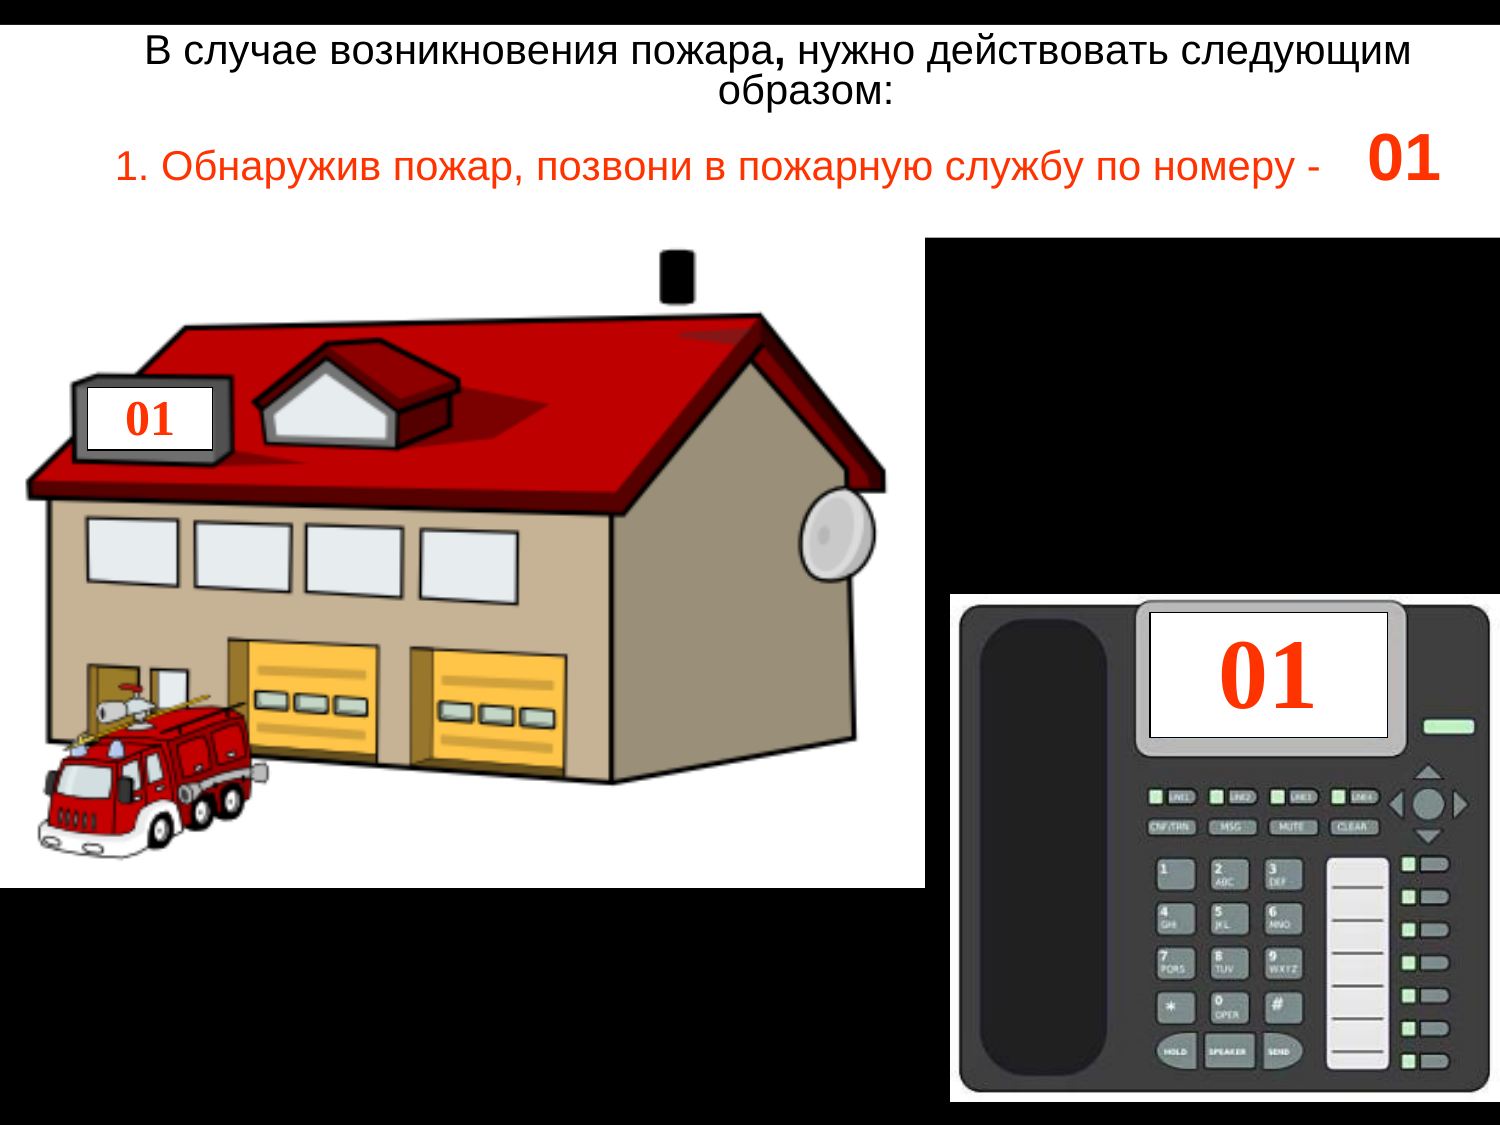

# В случае возникновения пожара, нужно действовать следующим образом:
1. Обнаружив пожар, позвони в пожарную службу по номеру - 01
01
01
В случае возникновения пожара, нужно действовать следующим образом: 1. Обнаружив пожар, позвони в пожарную службу по номеру - 01. 01. 01.